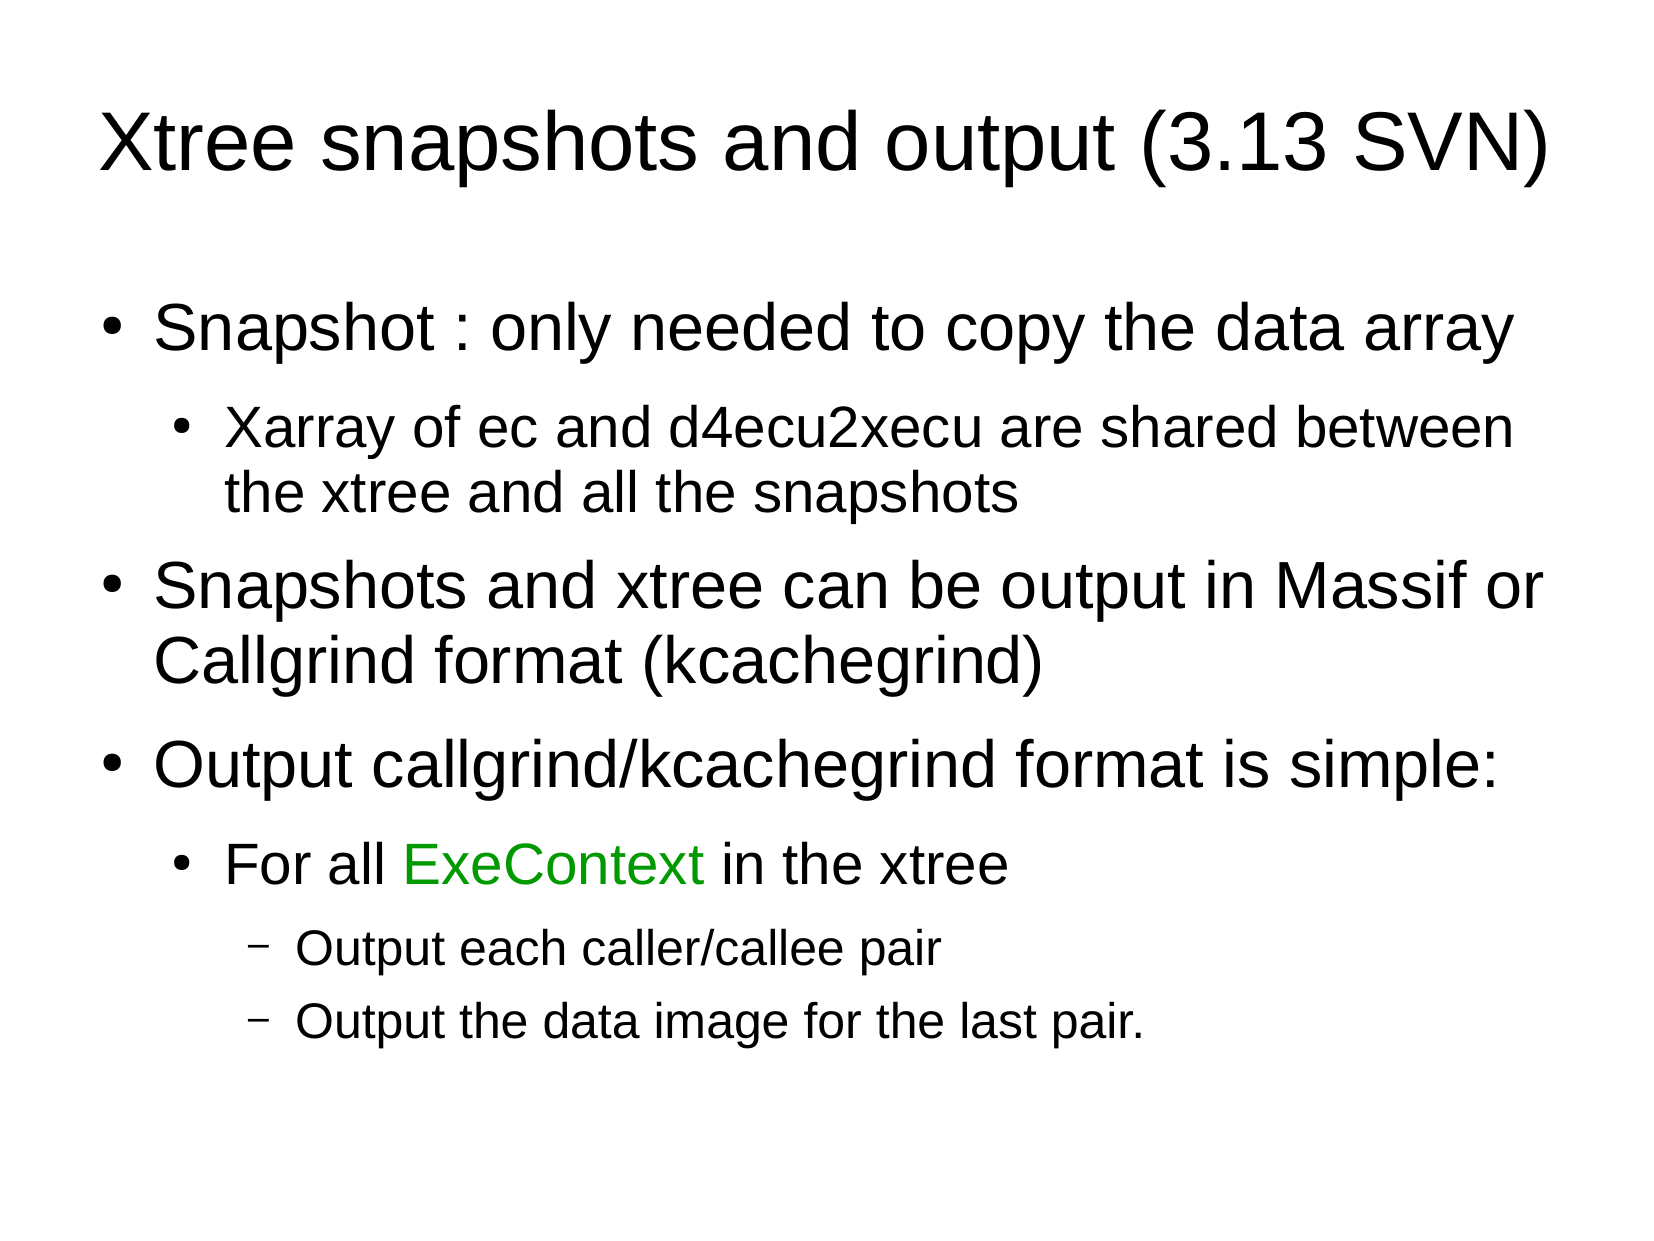

# Xtree snapshots and output (3.13 SVN)
Snapshot : only needed to copy the data array
Xarray of ec and d4ecu2xecu are shared between the xtree and all the snapshots
Snapshots and xtree can be output in Massif or Callgrind format (kcachegrind)
Output callgrind/kcachegrind format is simple:
For all ExeContext in the xtree
Output each caller/callee pair
Output the data image for the last pair.